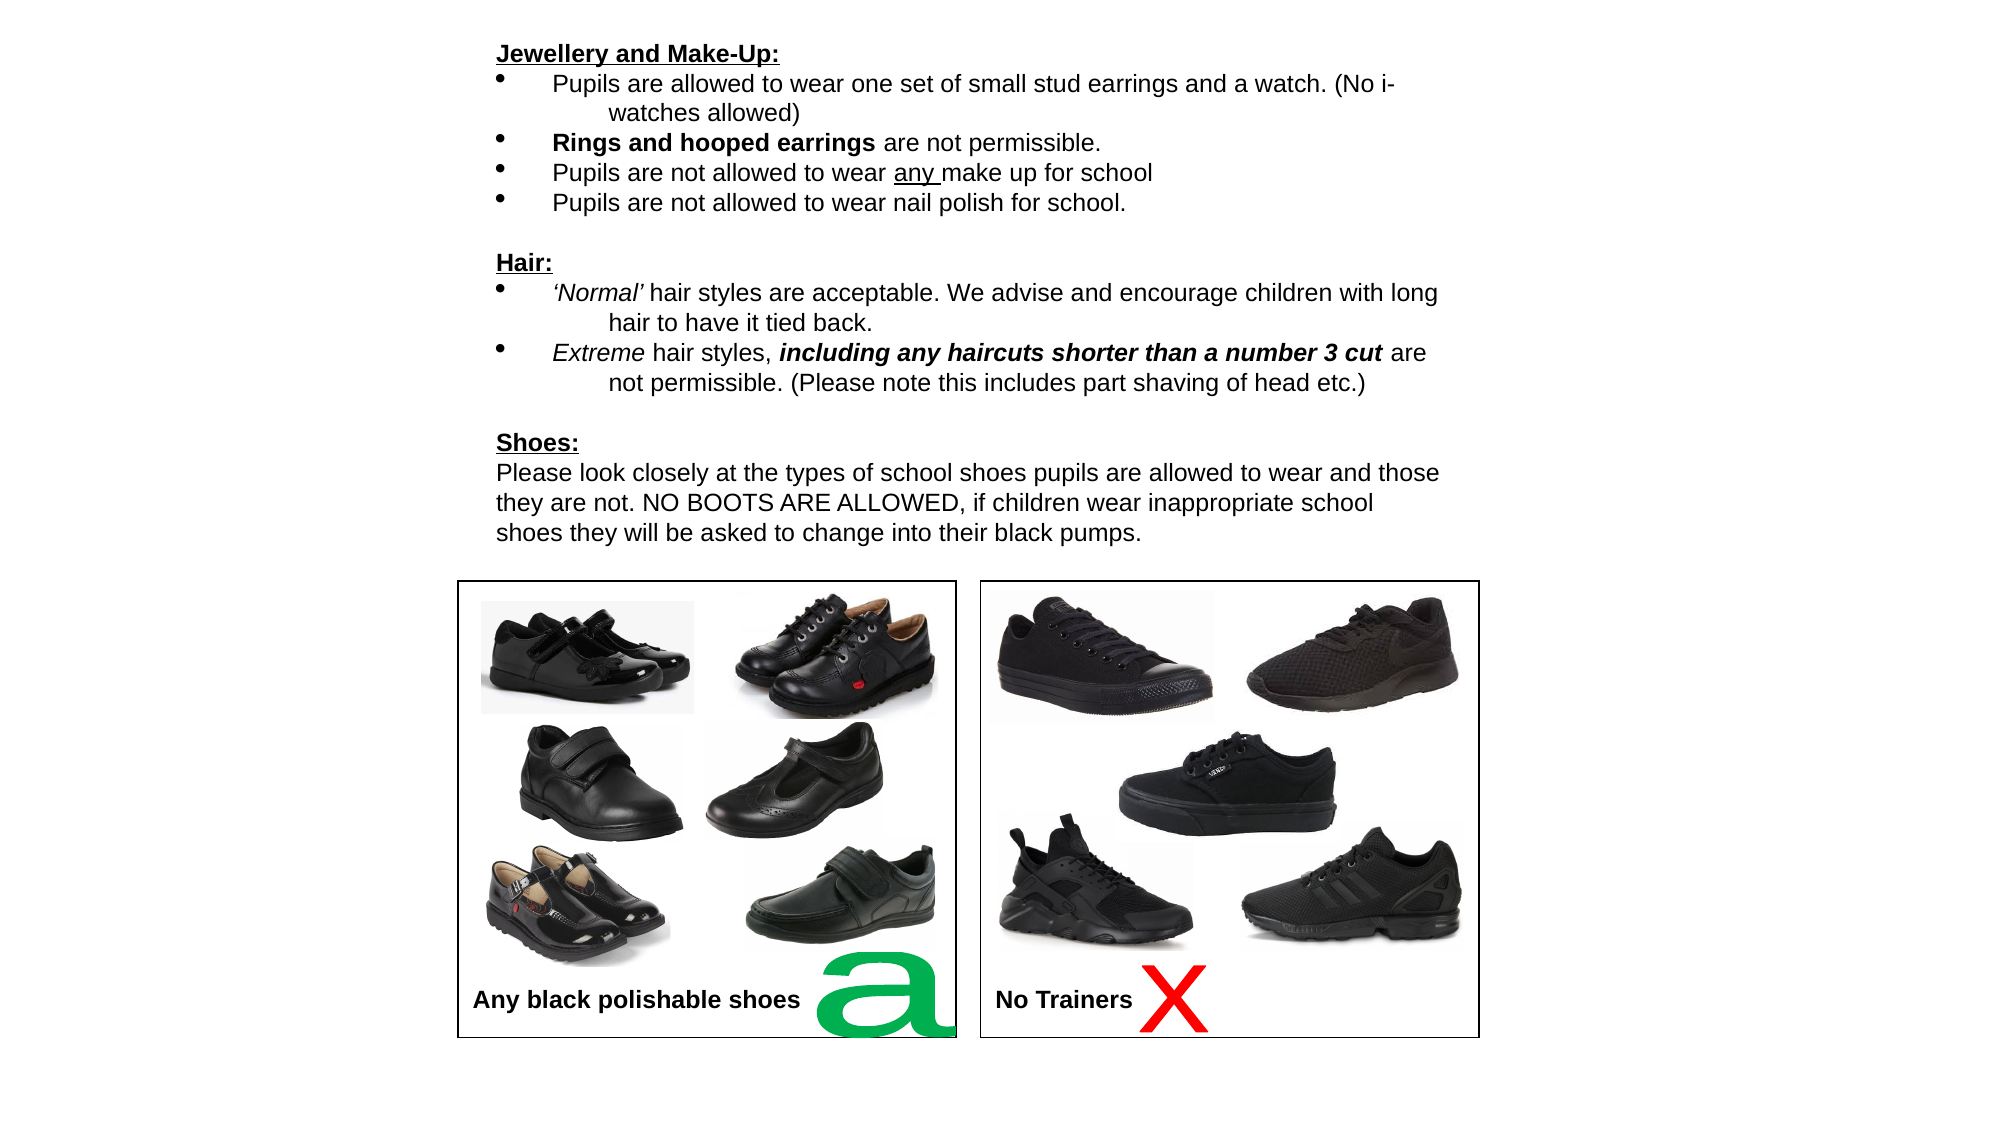

Jewellery and Make-Up:
Pupils are allowed to wear one set of small stud earrings and a watch. (No i-watches allowed)
Rings and hooped earrings are not permissible.
Pupils are not allowed to wear any make up for school
Pupils are not allowed to wear nail polish for school.
Hair:
‘Normal’ hair styles are acceptable. We advise and encourage children with long hair to have it tied back.
Extreme hair styles, including any haircuts shorter than a number 3 cut are not permissible. (Please note this includes part shaving of head etc.)
Shoes:
Please look closely at the types of school shoes pupils are allowed to wear and those they are not. NO BOOTS ARE ALLOWED, if children wear inappropriate school shoes they will be asked to change into their black pumps.
a
X
Any black polishable shoes
No Trainers